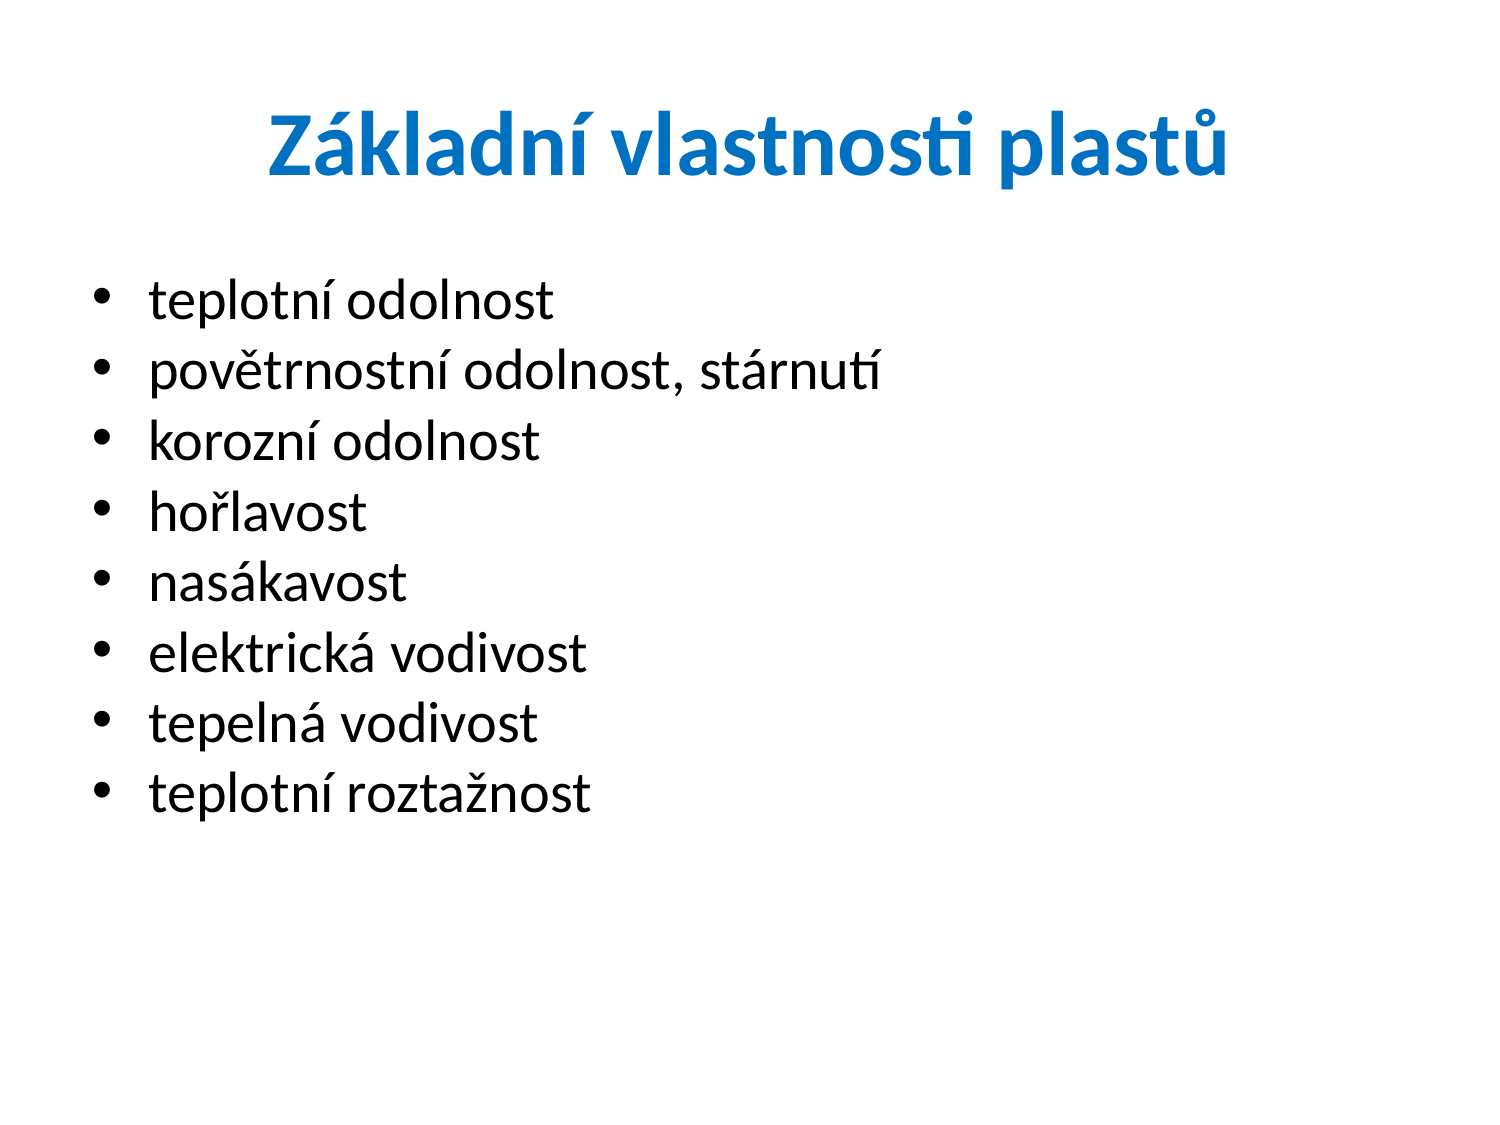

# Základní vlastnosti plastů
teplotní odolnost
povětrnostní odolnost, stárnutí
korozní odolnost
hořlavost
nasákavost
elektrická vodivost
tepelná vodivost
teplotní roztažnost